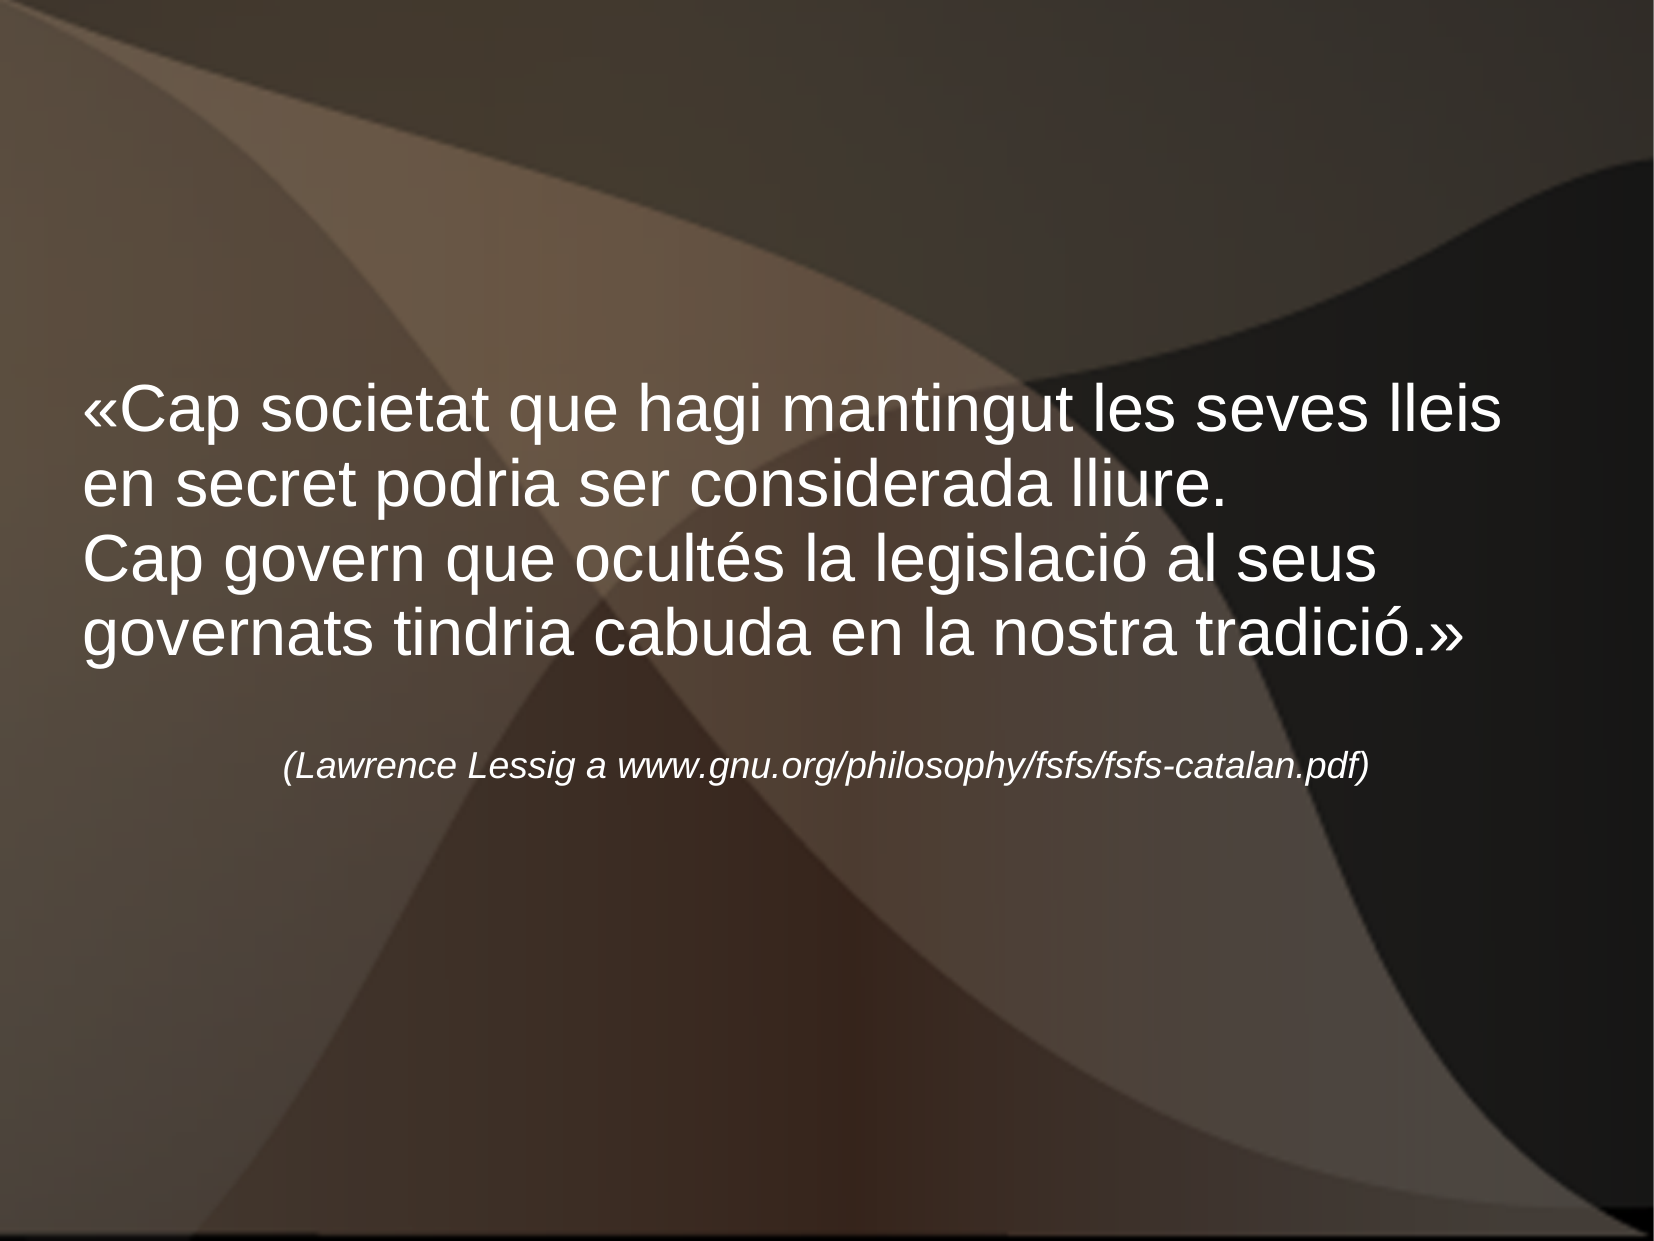

# «Cap societat que hagi mantingut les seves lleis
en secret podria ser considerada lliure.
Cap govern que ocultés la legislació al seus
governats tindria cabuda en la nostra tradició.»
(Lawrence Lessig a www.gnu.org/philosophy/fsfs/fsfs-catalan.pdf)